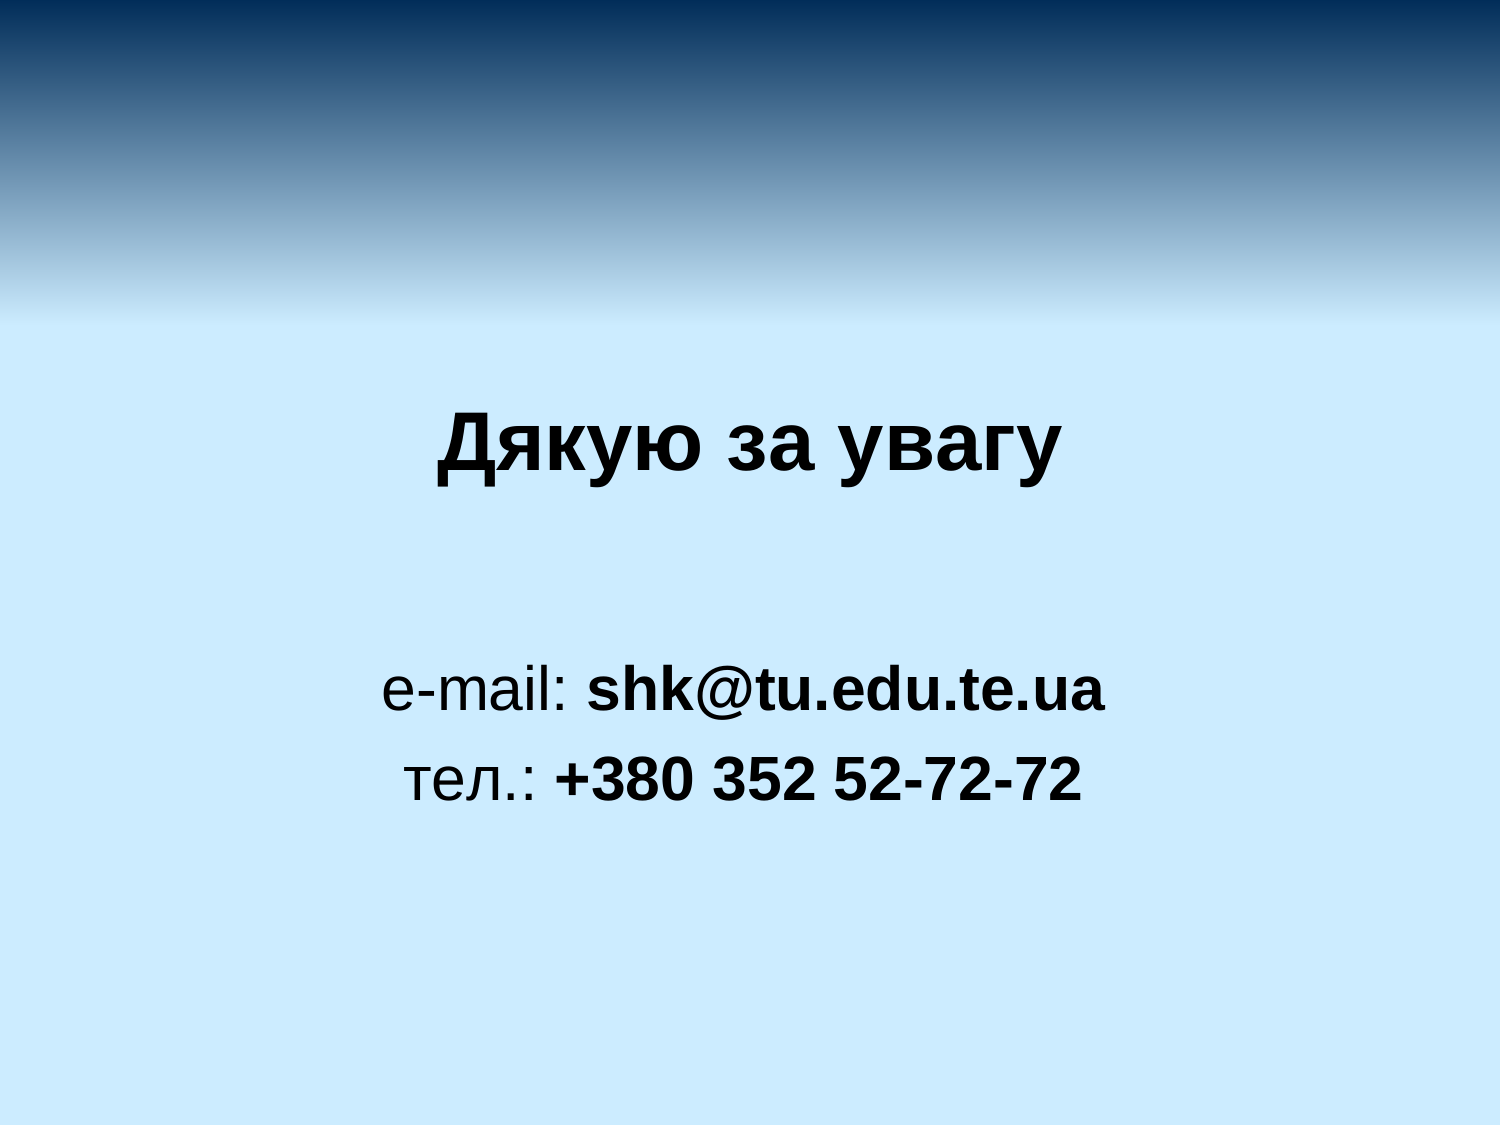

# Дякую за увагу
e-mail: shk@tu.edu.te.ua
тел.: +380 352 52-72-72